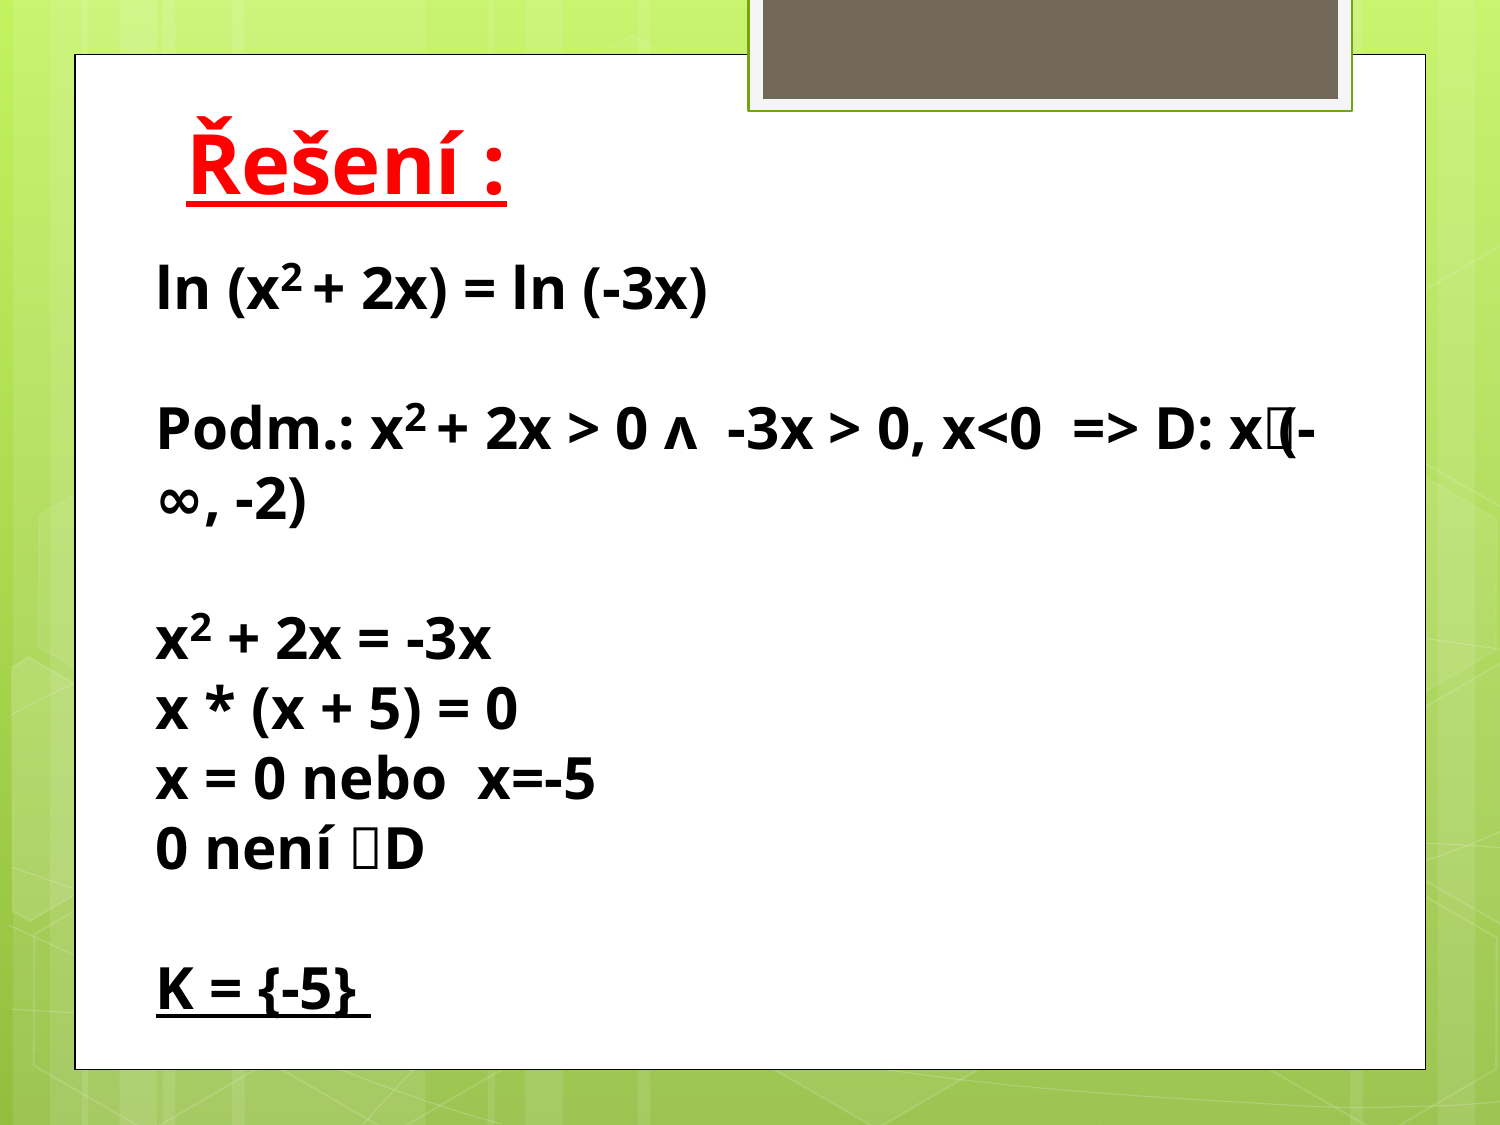

# Řešení :
ln (x2 + 2x) = ln (-3x)
Podm.: x2 + 2x > 0 ʌ -3x > 0, x<0 => D: x (-∞, -2)
x2 + 2x = -3x
x * (x + 5) = 0
x = 0 nebo x=-5
0 není D
K = {-5}